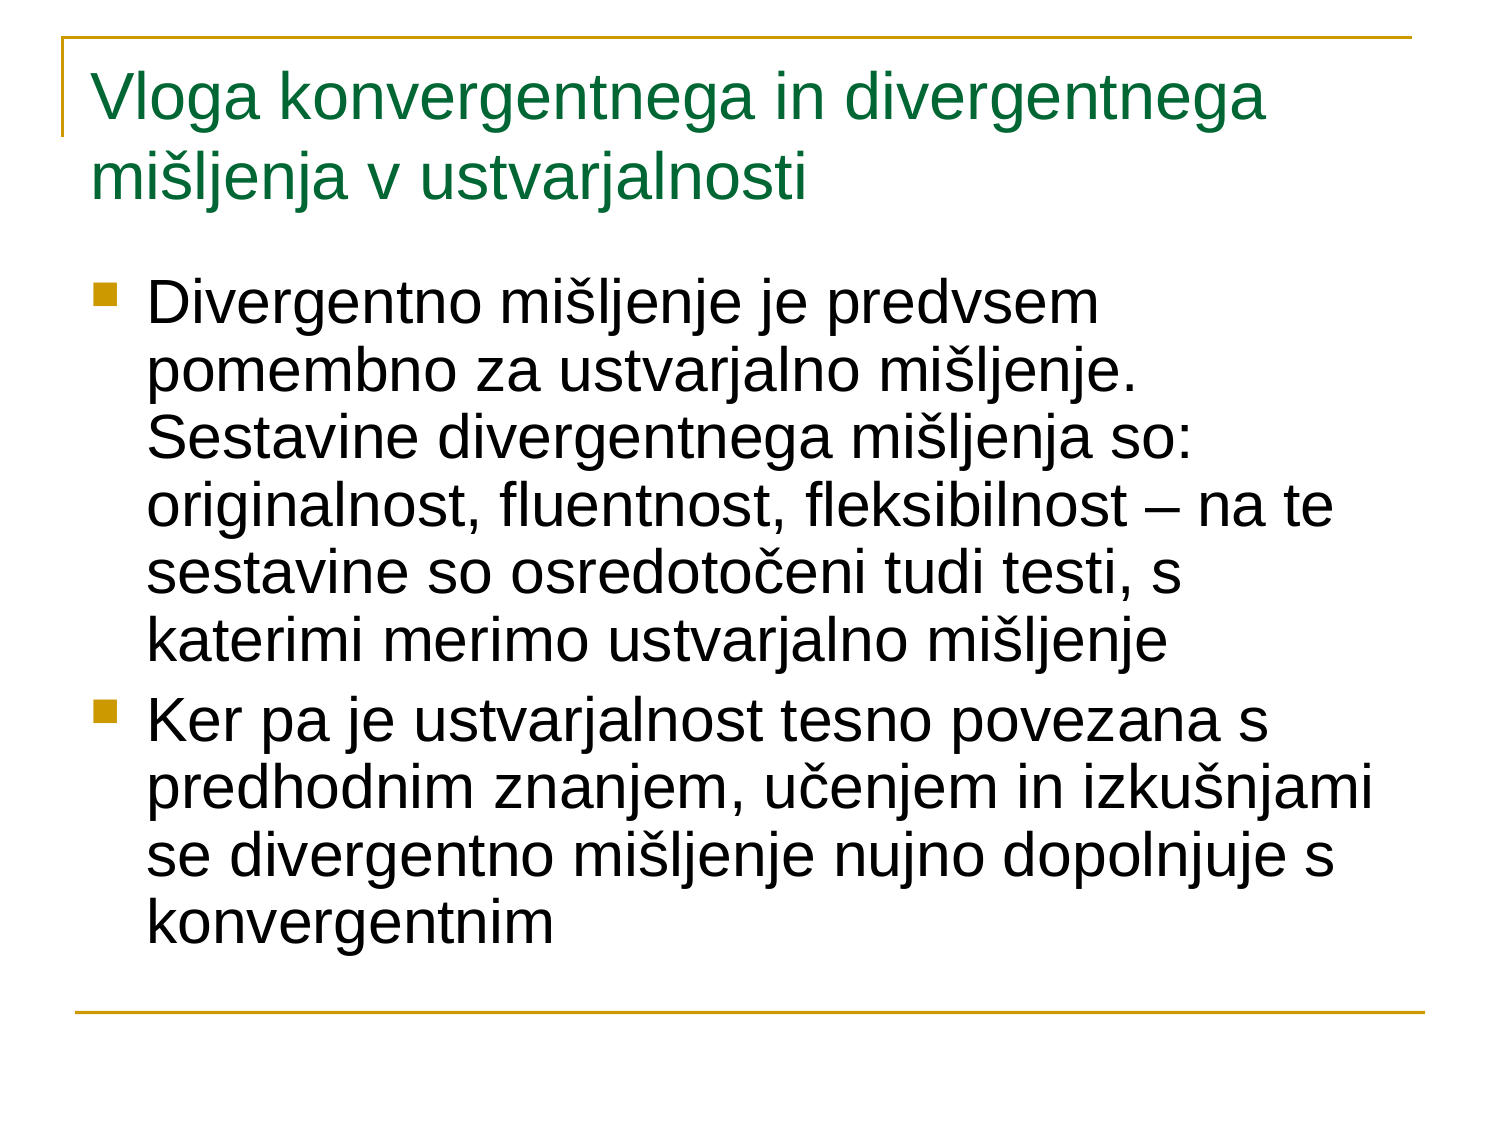

# Vloga konvergentnega in divergentnega mišljenja v ustvarjalnosti
Divergentno mišljenje je predvsem pomembno za ustvarjalno mišljenje. Sestavine divergentnega mišljenja so: originalnost, fluentnost, fleksibilnost – na te sestavine so osredotočeni tudi testi, s katerimi merimo ustvarjalno mišljenje
Ker pa je ustvarjalnost tesno povezana s predhodnim znanjem, učenjem in izkušnjami se divergentno mišljenje nujno dopolnjuje s konvergentnim